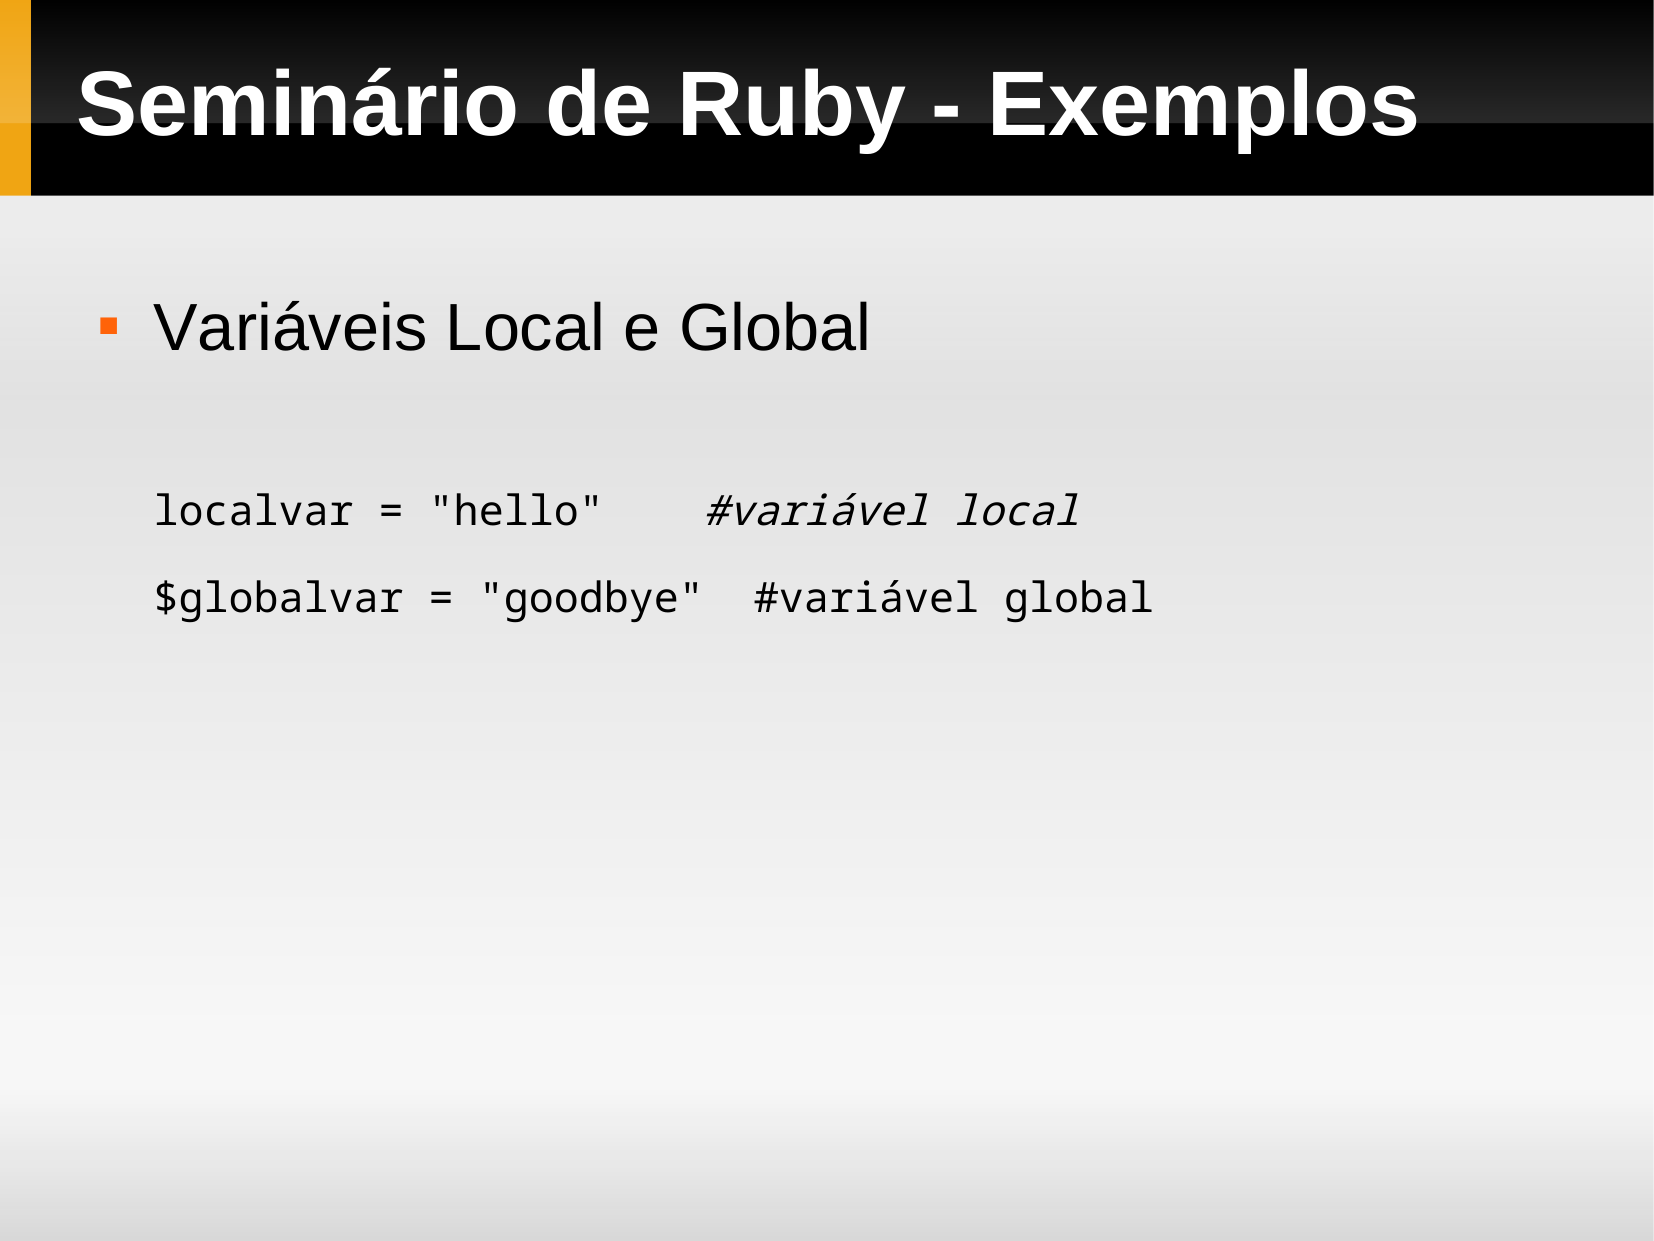

# Seminário de Ruby - Exemplos
Variáveis Local e Global
localvar = "hello" #variável local
$globalvar = "goodbye" #variável global